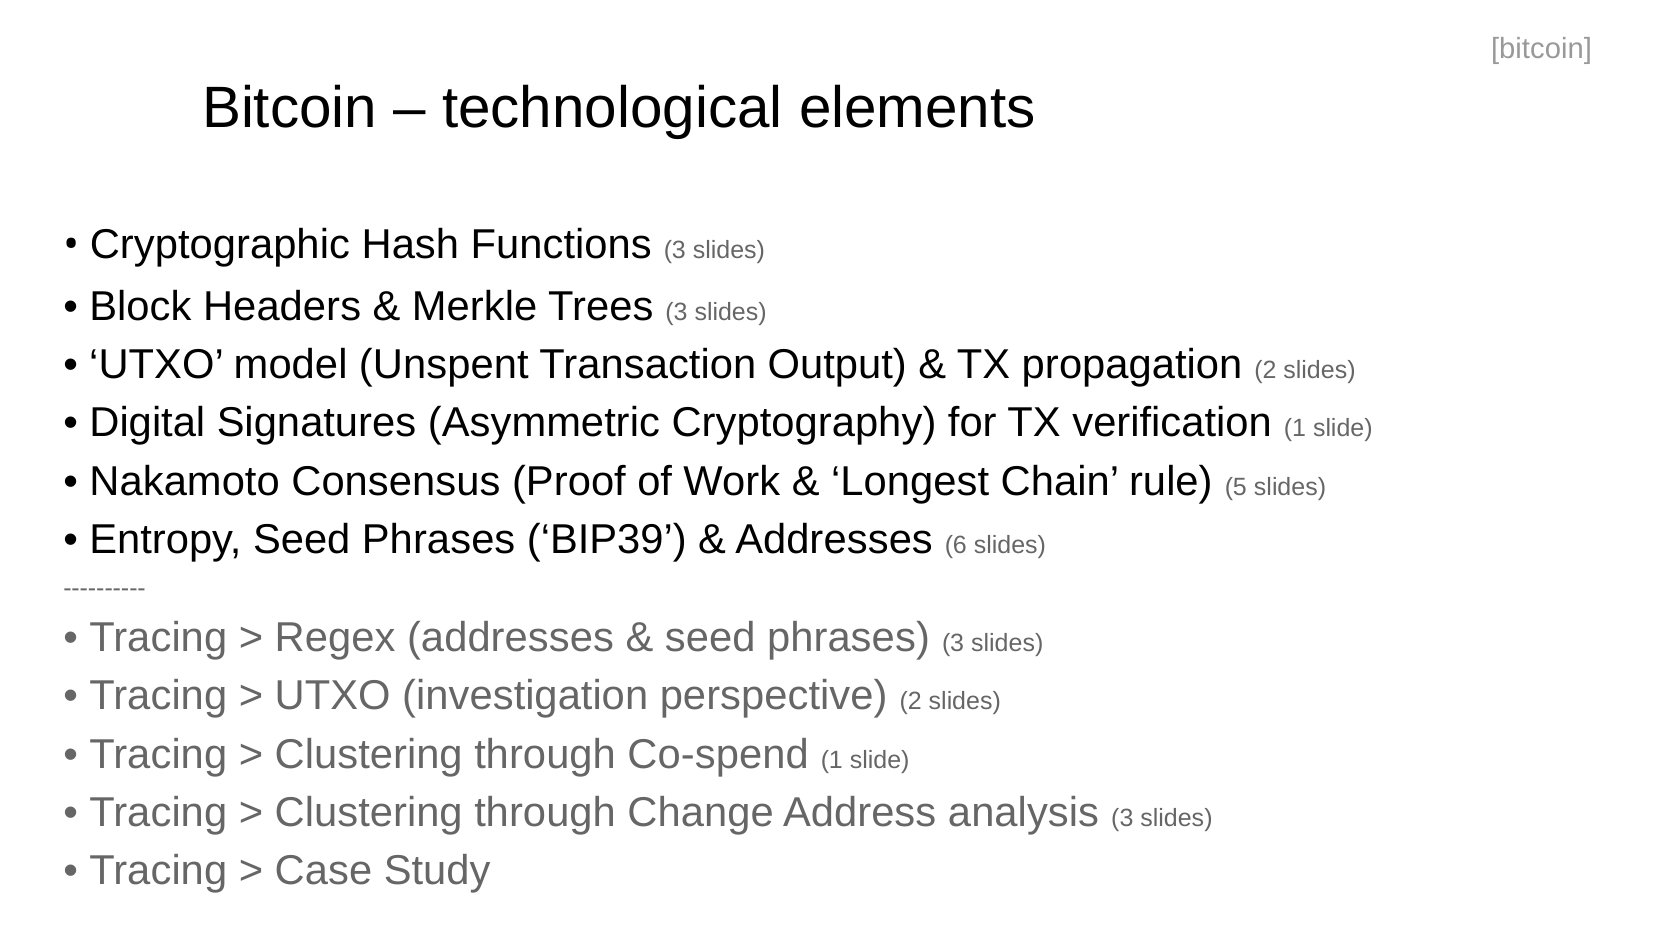

[bitcoin]
Bitcoin – technological elements
• Cryptographic Hash Functions (3 slides)
• Block Headers & Merkle Trees (3 slides)
• ‘UTXO’ model (Unspent Transaction Output) & TX propagation (2 slides)
• Digital Signatures (Asymmetric Cryptography) for TX verification (1 slide)
• Nakamoto Consensus (Proof of Work & ‘Longest Chain’ rule) (5 slides)
• Entropy, Seed Phrases (‘BIP39’) & Addresses (6 slides)
----------
• Tracing > Regex (addresses & seed phrases) (3 slides)
• Tracing > UTXO (investigation perspective) (2 slides)
• Tracing > Clustering through Co-spend (1 slide)
• Tracing > Clustering through Change Address analysis (3 slides)
• Tracing > Case Study